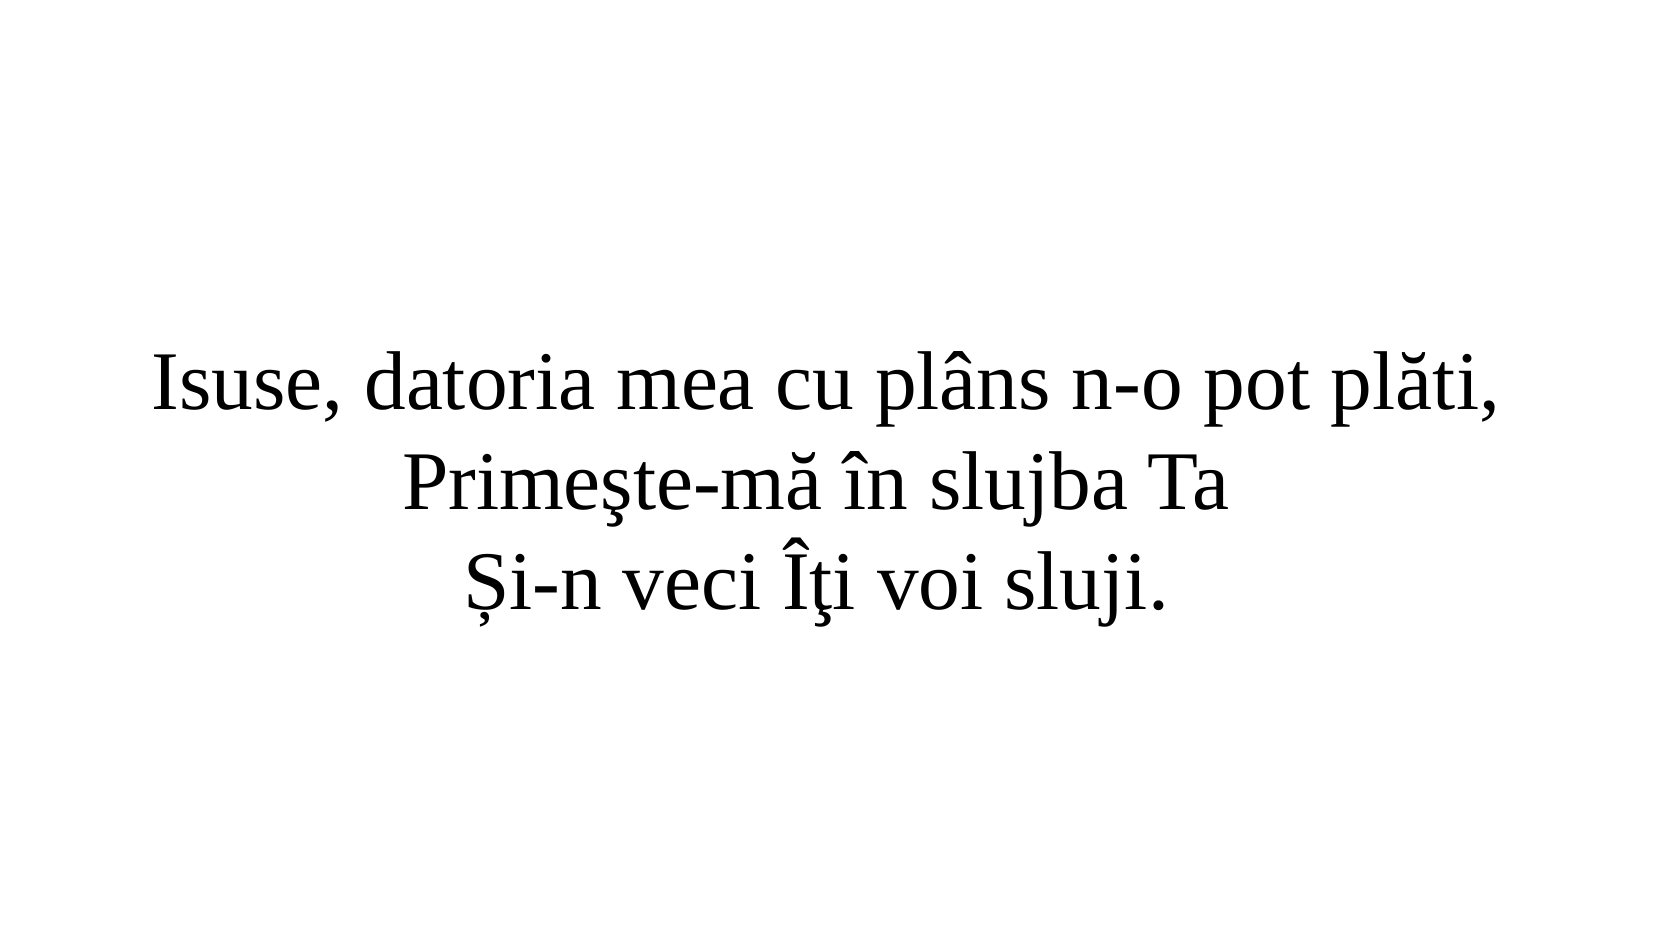

# Isuse, datoria mea cu plâns n-o pot plăti, Primeşte-mă în slujba Ta
Și-n veci Îţi voi sluji.